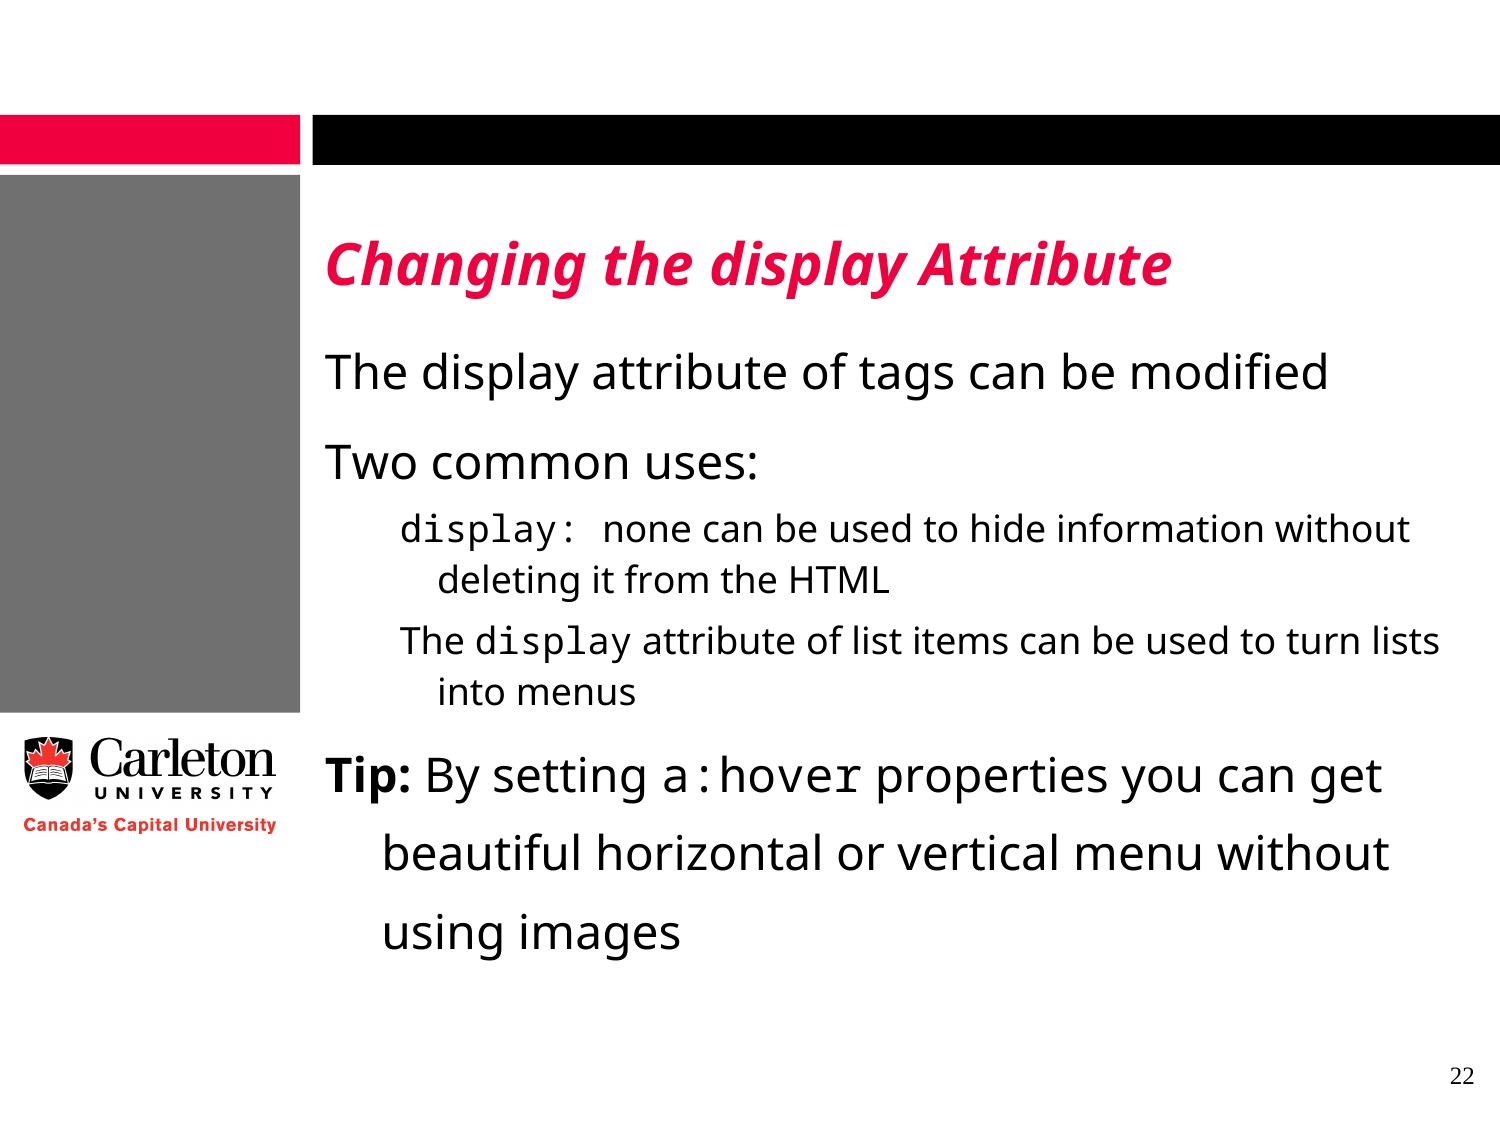

# Changing the display Attribute
The display attribute of tags can be modified
Two common uses:
display: none can be used to hide information without deleting it from the HTML
The display attribute of list items can be used to turn lists into menus
Tip: By setting a:hover properties you can get beautiful horizontal or vertical menu without using images
22